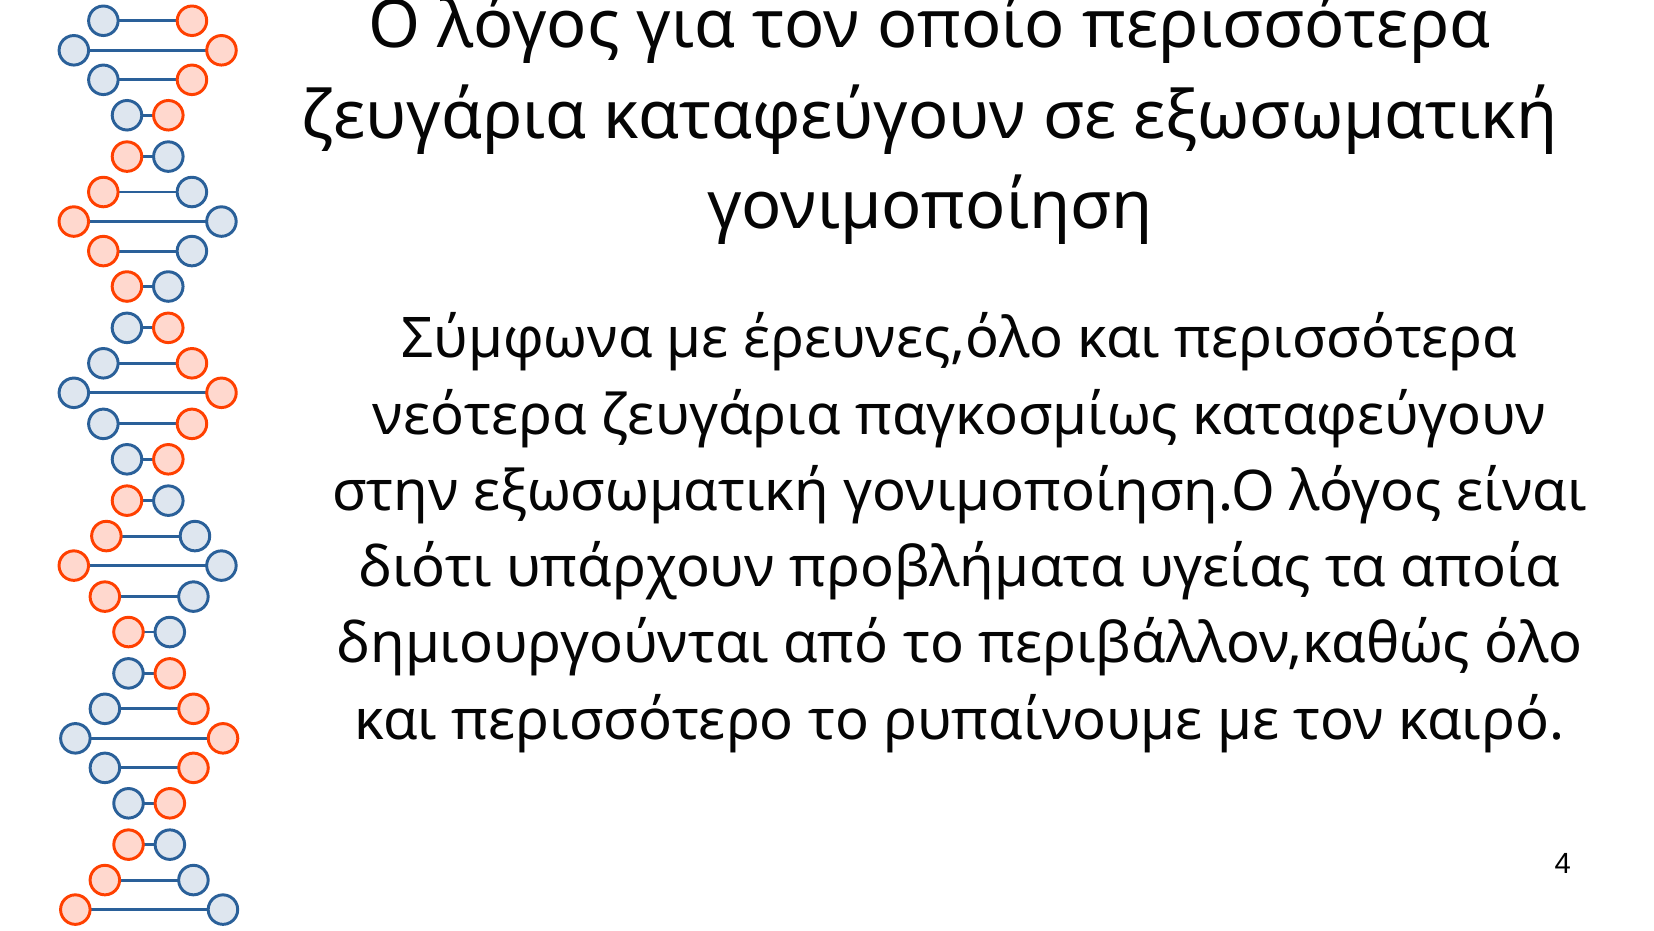

# Ο λόγος για τον οποίο περισσότερα ζευγάρια καταφεύγουν σε εξωσωματική γονιμοποίηση
Σύμφωνα με έρευνες,όλο και περισσότερα νεότερα ζευγάρια παγκοσμίως καταφεύγουν στην εξωσωματική γονιμοποίηση.Ο λόγος είναι διότι υπάρχουν προβλήματα υγείας τα αποία δημιουργούνται από το περιβάλλον,καθώς όλο και περισσότερο το ρυπαίνουμε με τον καιρό.
4